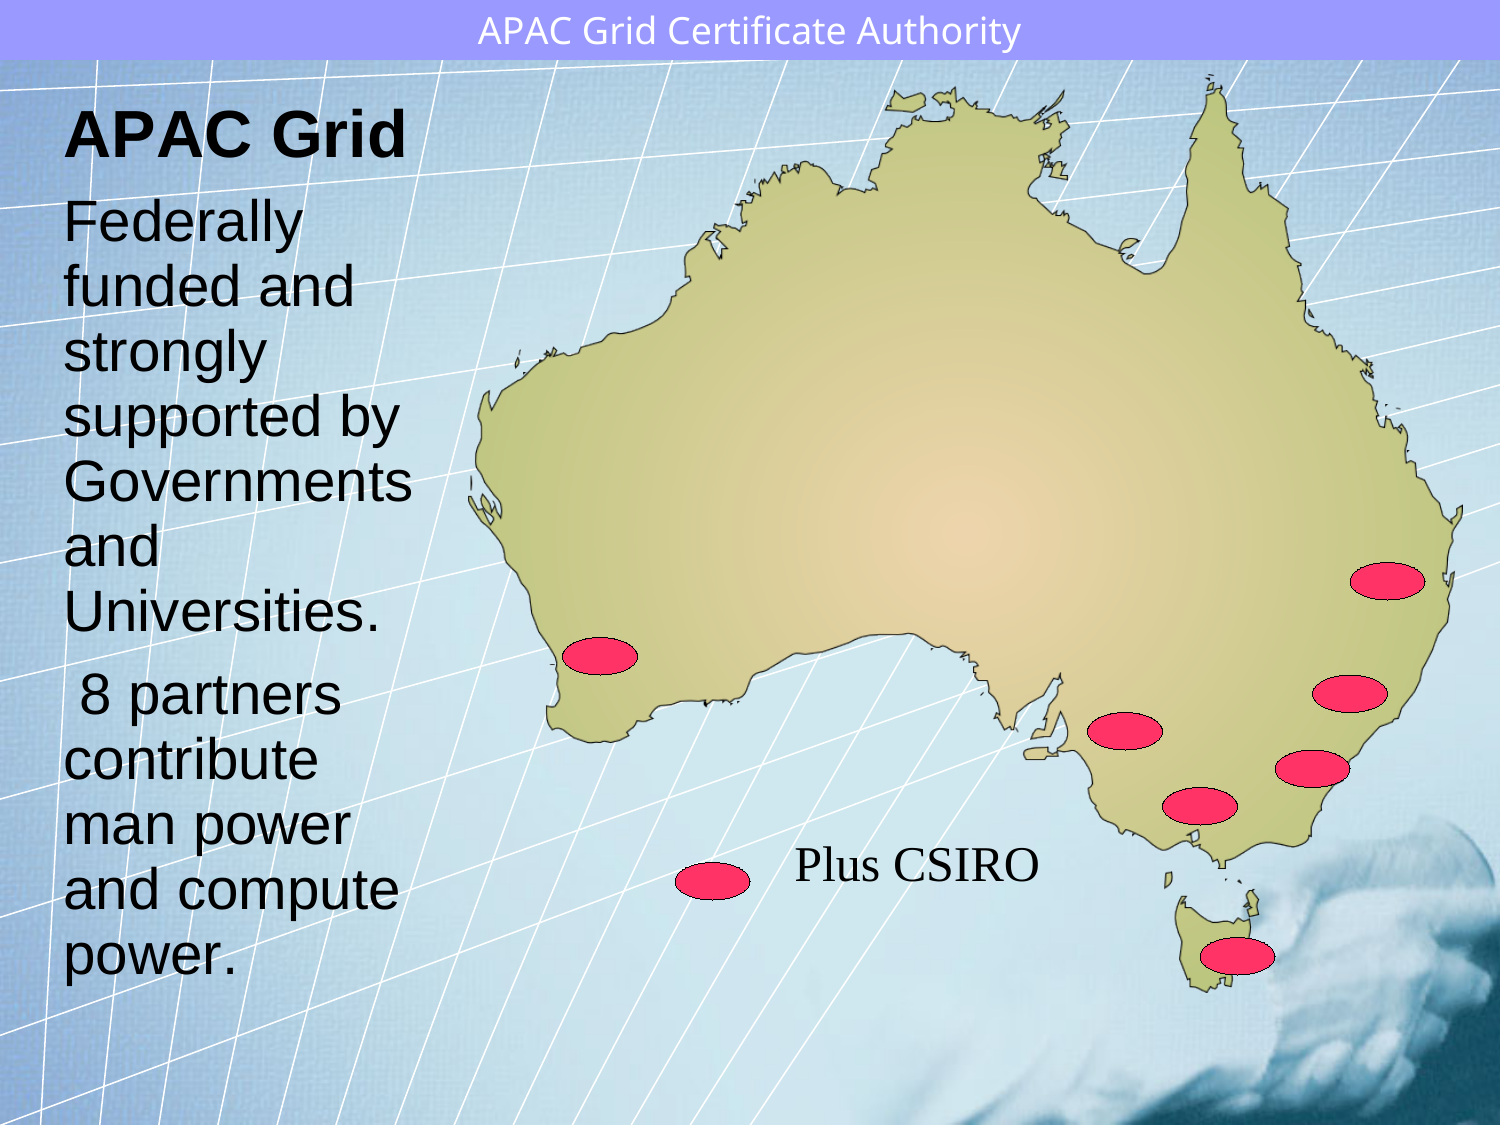

# APAC Grid
Federally funded and strongly supported by Governments and Universities.
 8 partners contribute man power and compute power.
Plus CSIRO